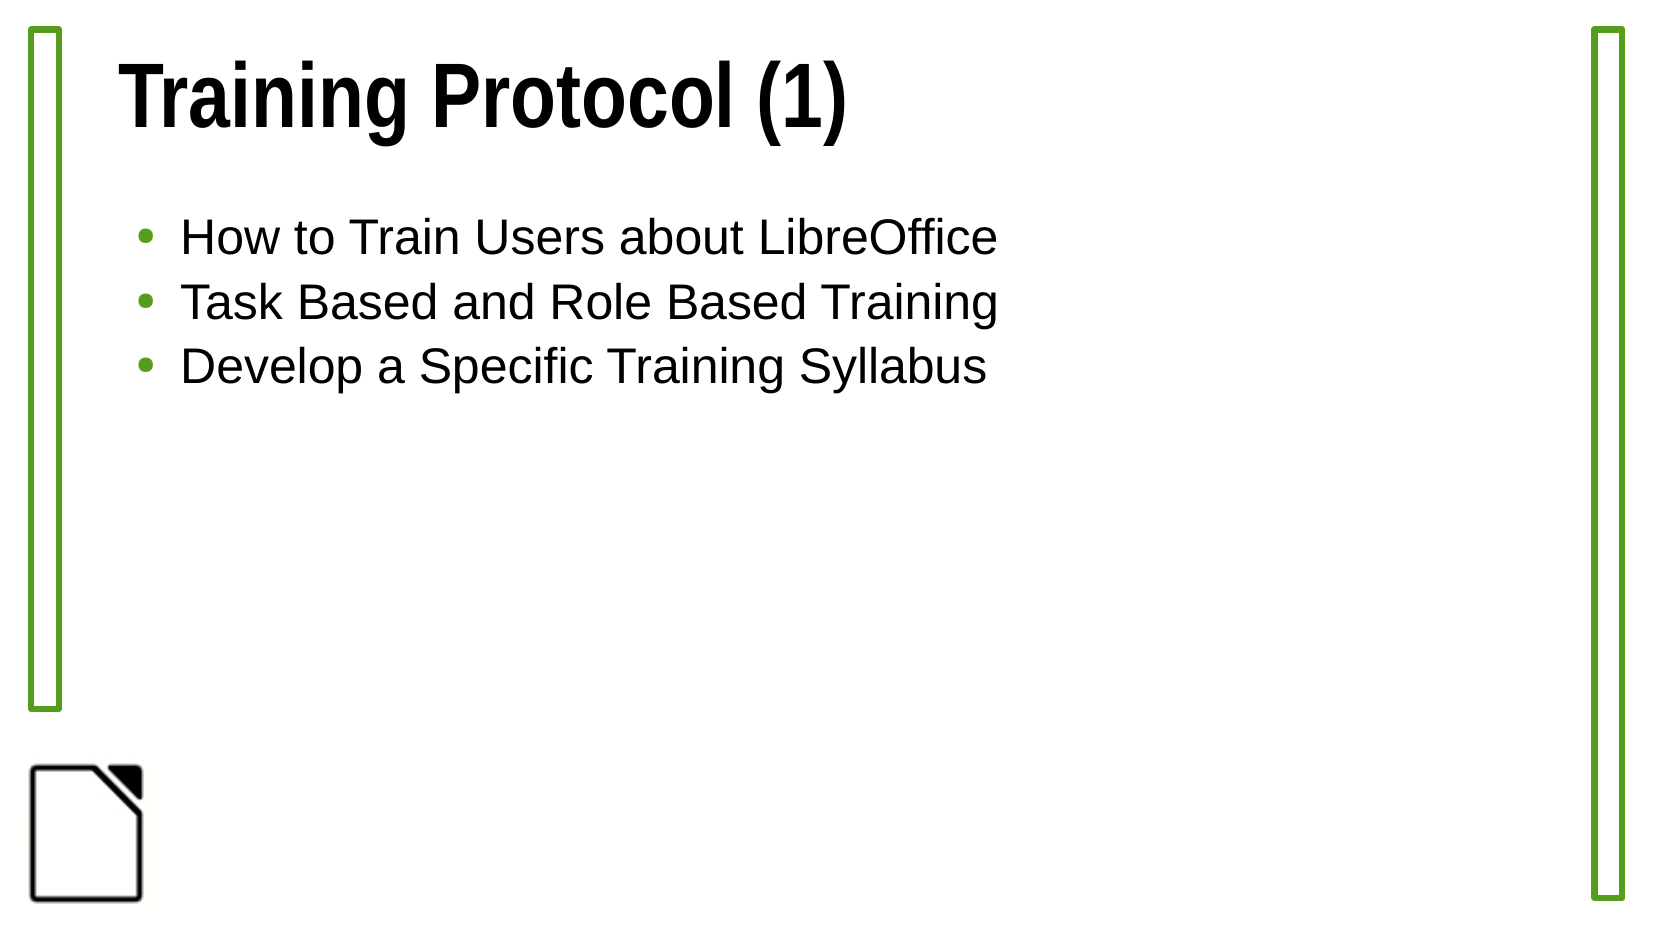

# Training Protocol (1)
How to Train Users about LibreOffice
Task Based and Role Based Training
Develop a Specific Training Syllabus